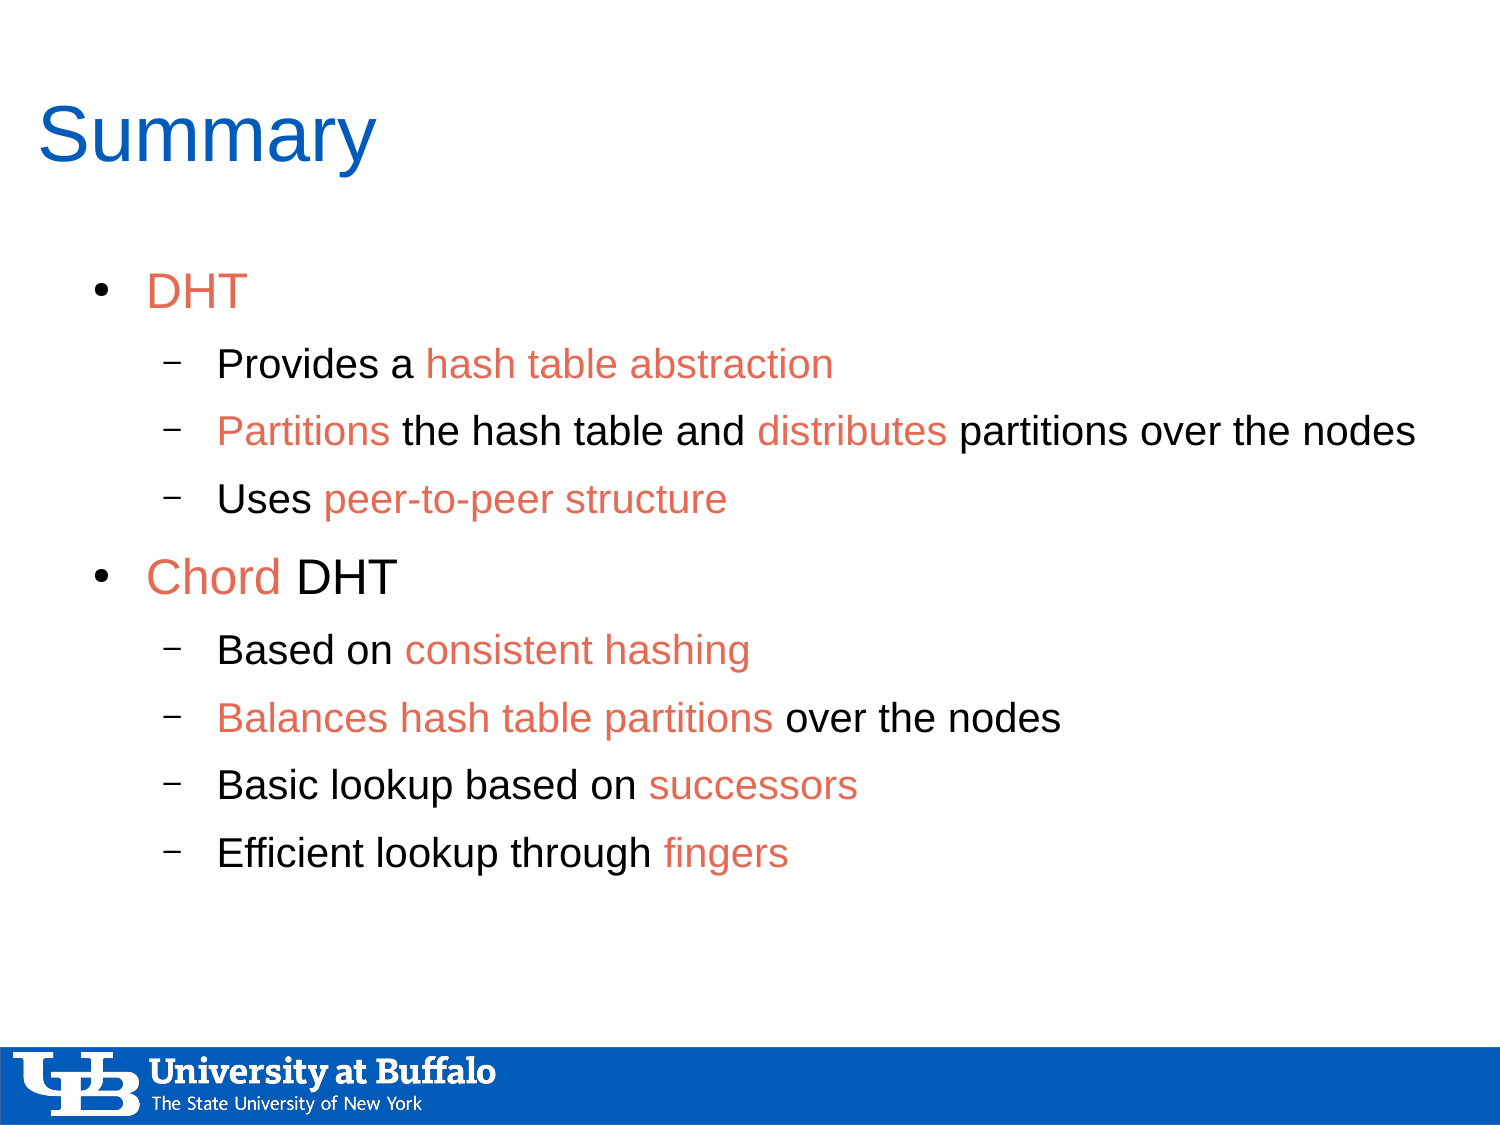

# Summary
DHT
Provides a hash table abstraction
Partitions the hash table and distributes partitions over the nodes
Uses peer-to-peer structure
Chord DHT
Based on consistent hashing
Balances hash table partitions over the nodes
Basic lookup based on successors
Efficient lookup through fingers